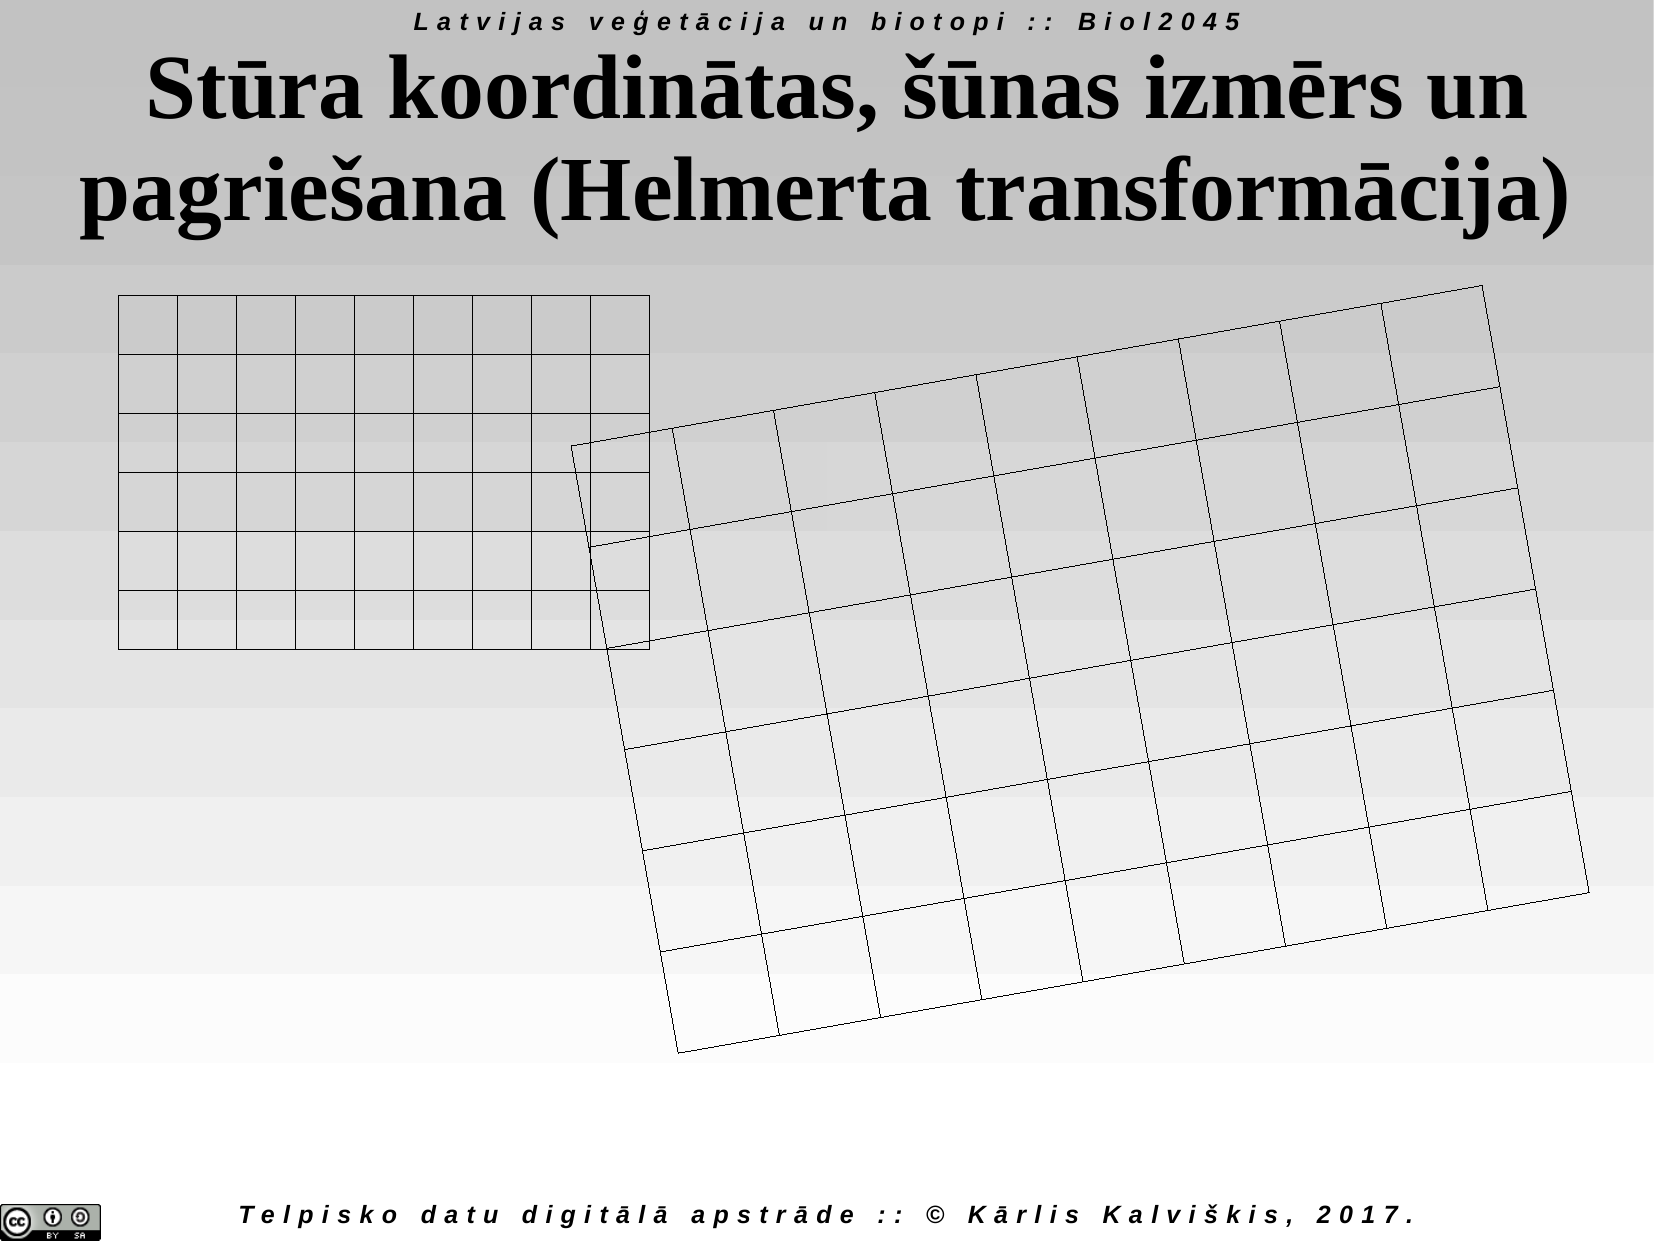

# Stūra koordinātas, šūnas izmērs un pagriešana (Helmerta transformācija)